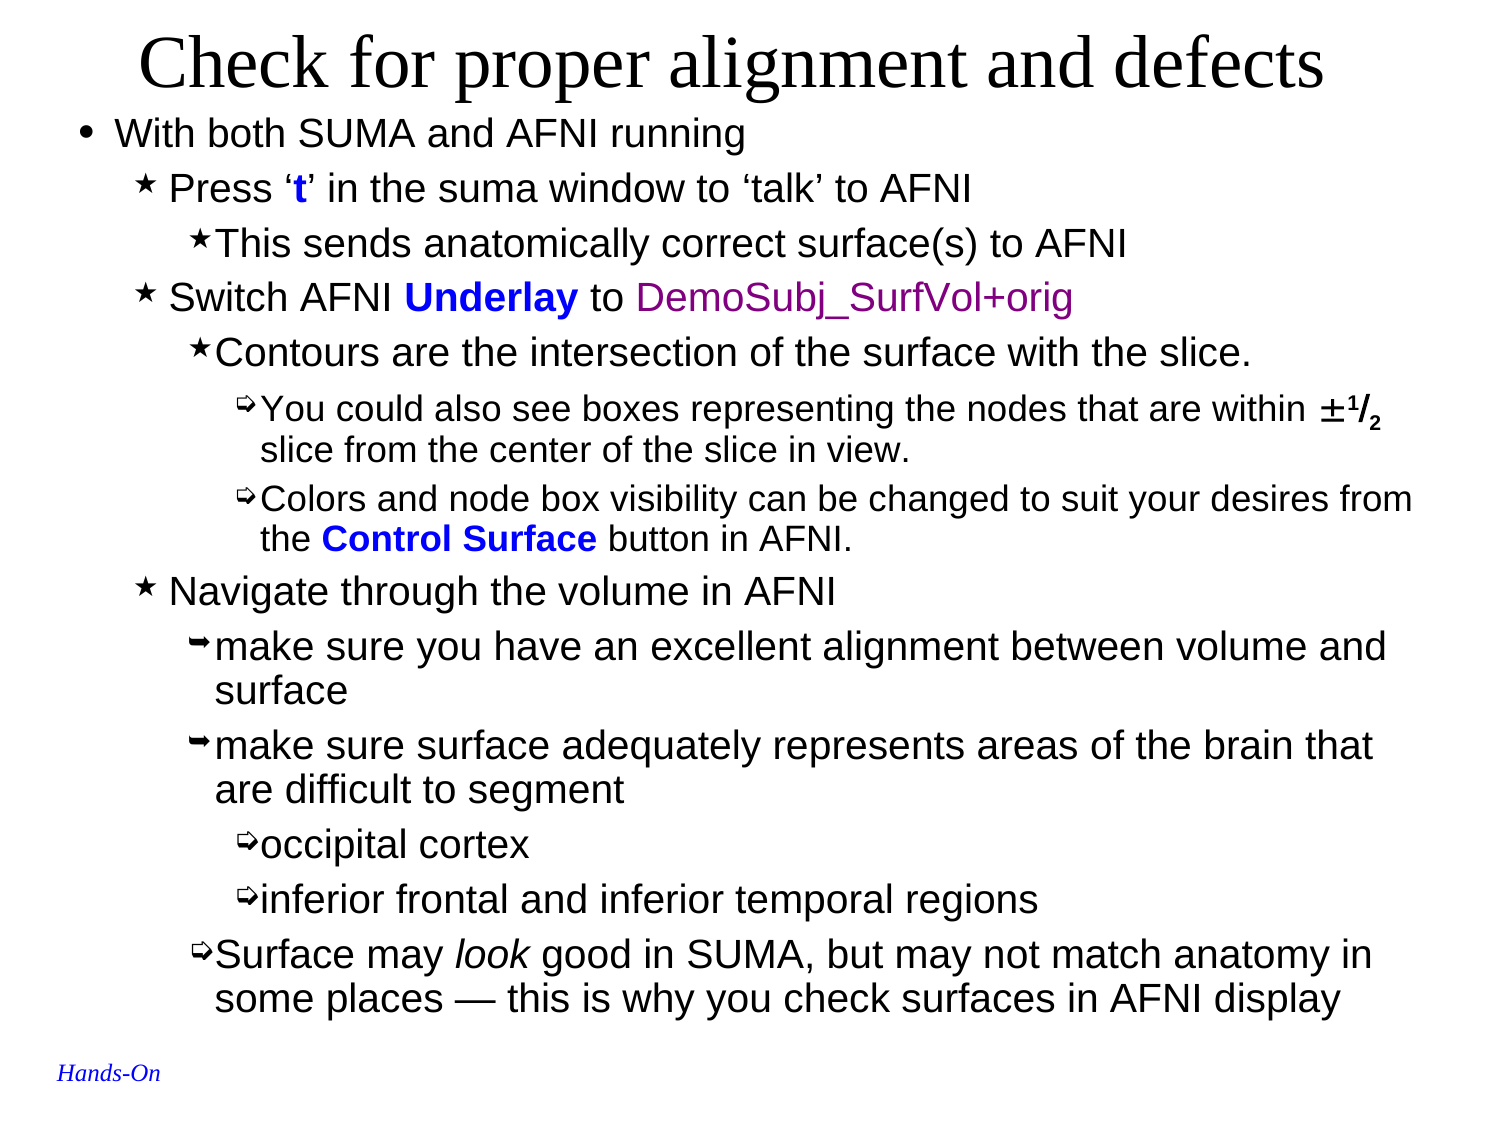

# Check for proper alignment and defects
With both SUMA and AFNI running
Press ‘t’ in the suma window to ‘talk’ to AFNI
This sends anatomically correct surface(s) to AFNI
Switch AFNI Underlay to DemoSubj_SurfVol+orig
Contours are the intersection of the surface with the slice.
You could also see boxes representing the nodes that are within 12 slice from the center of the slice in view.
Colors and node box visibility can be changed to suit your desires from the Control Surface button in AFNI.
Navigate through the volume in AFNI
make sure you have an excellent alignment between volume and surface
make sure surface adequately represents areas of the brain that are difficult to segment
occipital cortex
inferior frontal and inferior temporal regions
Surface may look good in SUMA, but may not match anatomy in some places — this is why you check surfaces in AFNI display
Hands-On